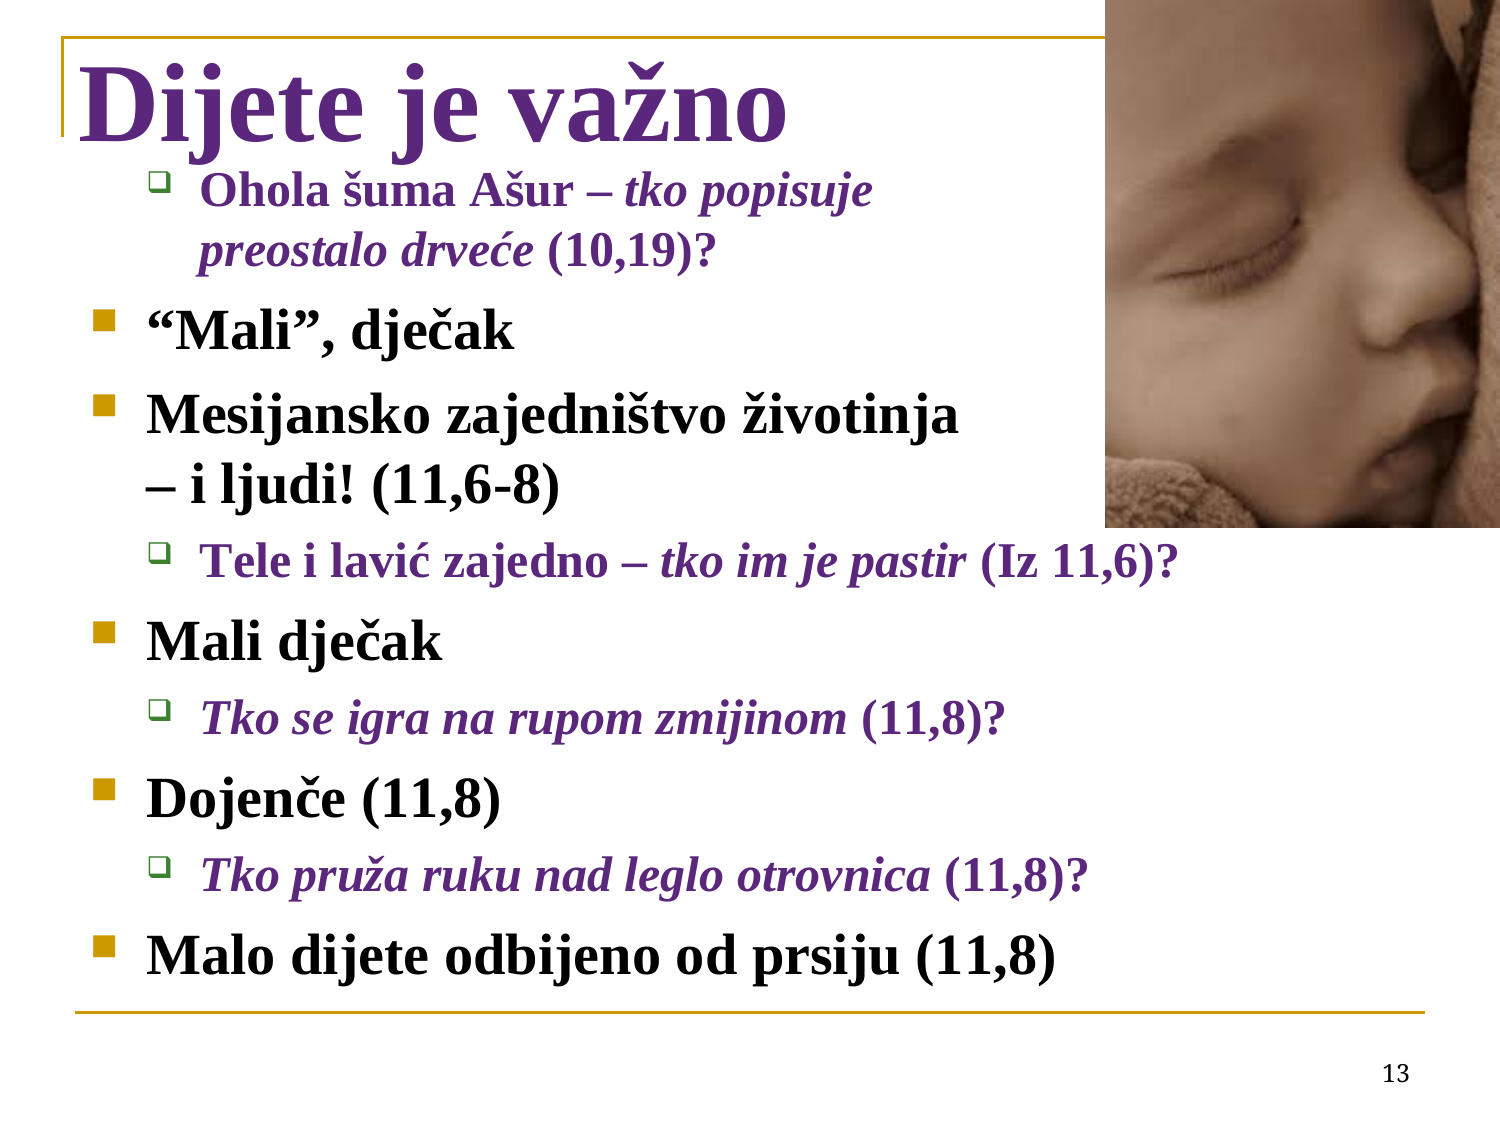

# Dijete je važno
Ohola šuma Ašur – tko popisuje
preostalo drveće (10,19)?
“Mali”, dječak
Mesijansko zajedništvo životinja
– i ljudi! (11,6-8)
Tele i lavić zajedno – tko im je pastir (Iz 11,6)?
Mali dječak
Tko se igra na rupom zmijinom (11,8)?
Dojenče (11,8)
Tko pruža ruku nad leglo otrovnica (11,8)?
Malo dijete odbijeno od prsiju (11,8)